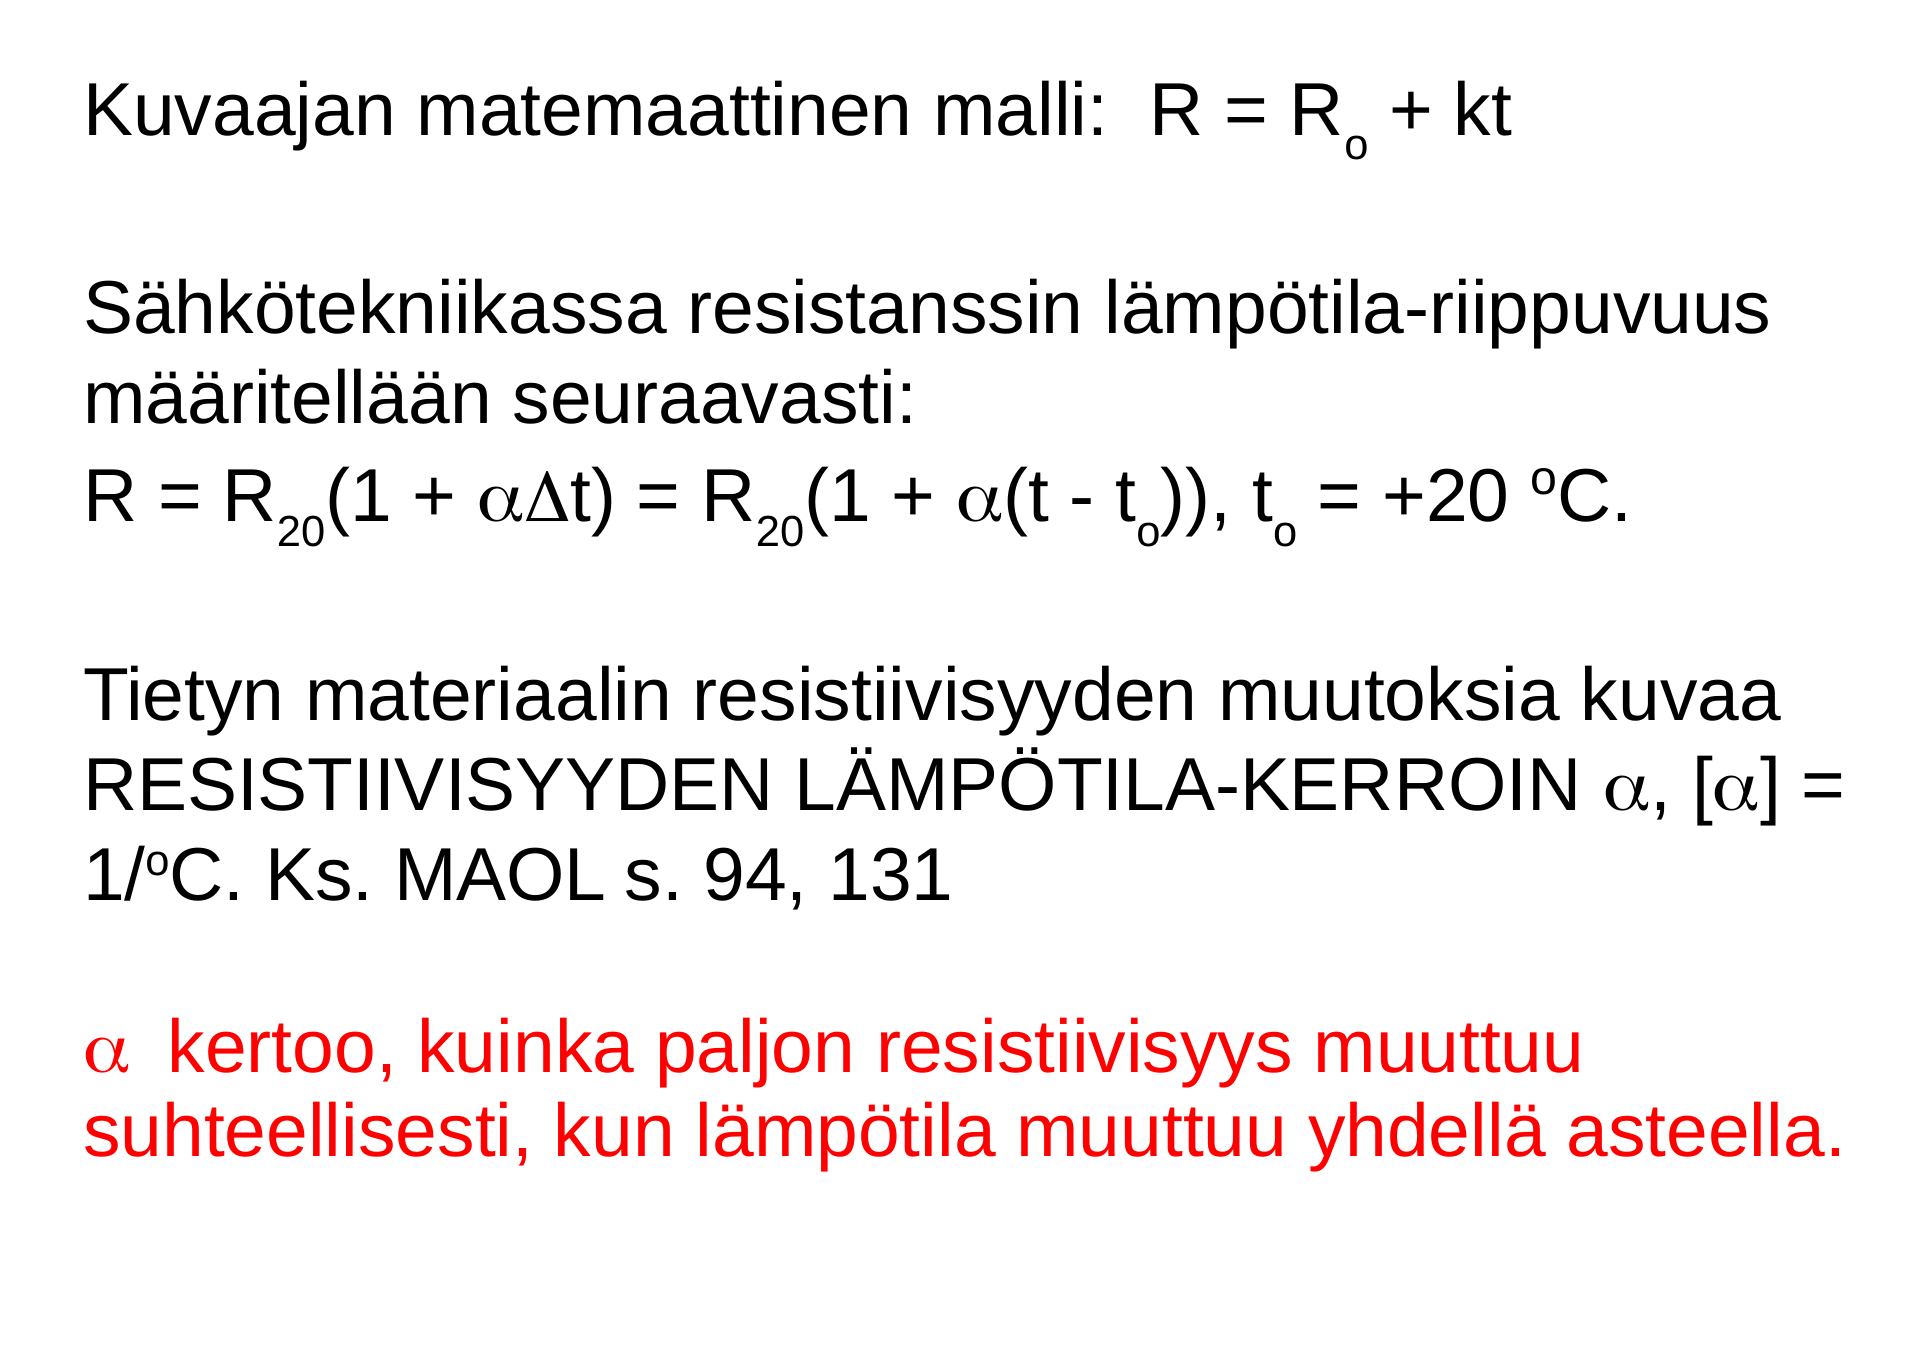

Kuvaajan matemaattinen malli: R = Ro + kt
Sähkötekniikassa resistanssin lämpötila-riippuvuus määritellään seuraavasti:
R = R20(1 + Dt) = R20(1 + a(t - to)), to = +20 oC.
Tietyn materiaalin resistiivisyyden muutoksia kuvaa RESISTIIVISYYDEN LÄMPÖTILA-KERROIN , [] = 1/oC. Ks. MAOL s. 94, 131
a kertoo, kuinka paljon resistiivisyys muuttuu
suhteellisesti, kun lämpötila muuttuu yhdellä asteella.